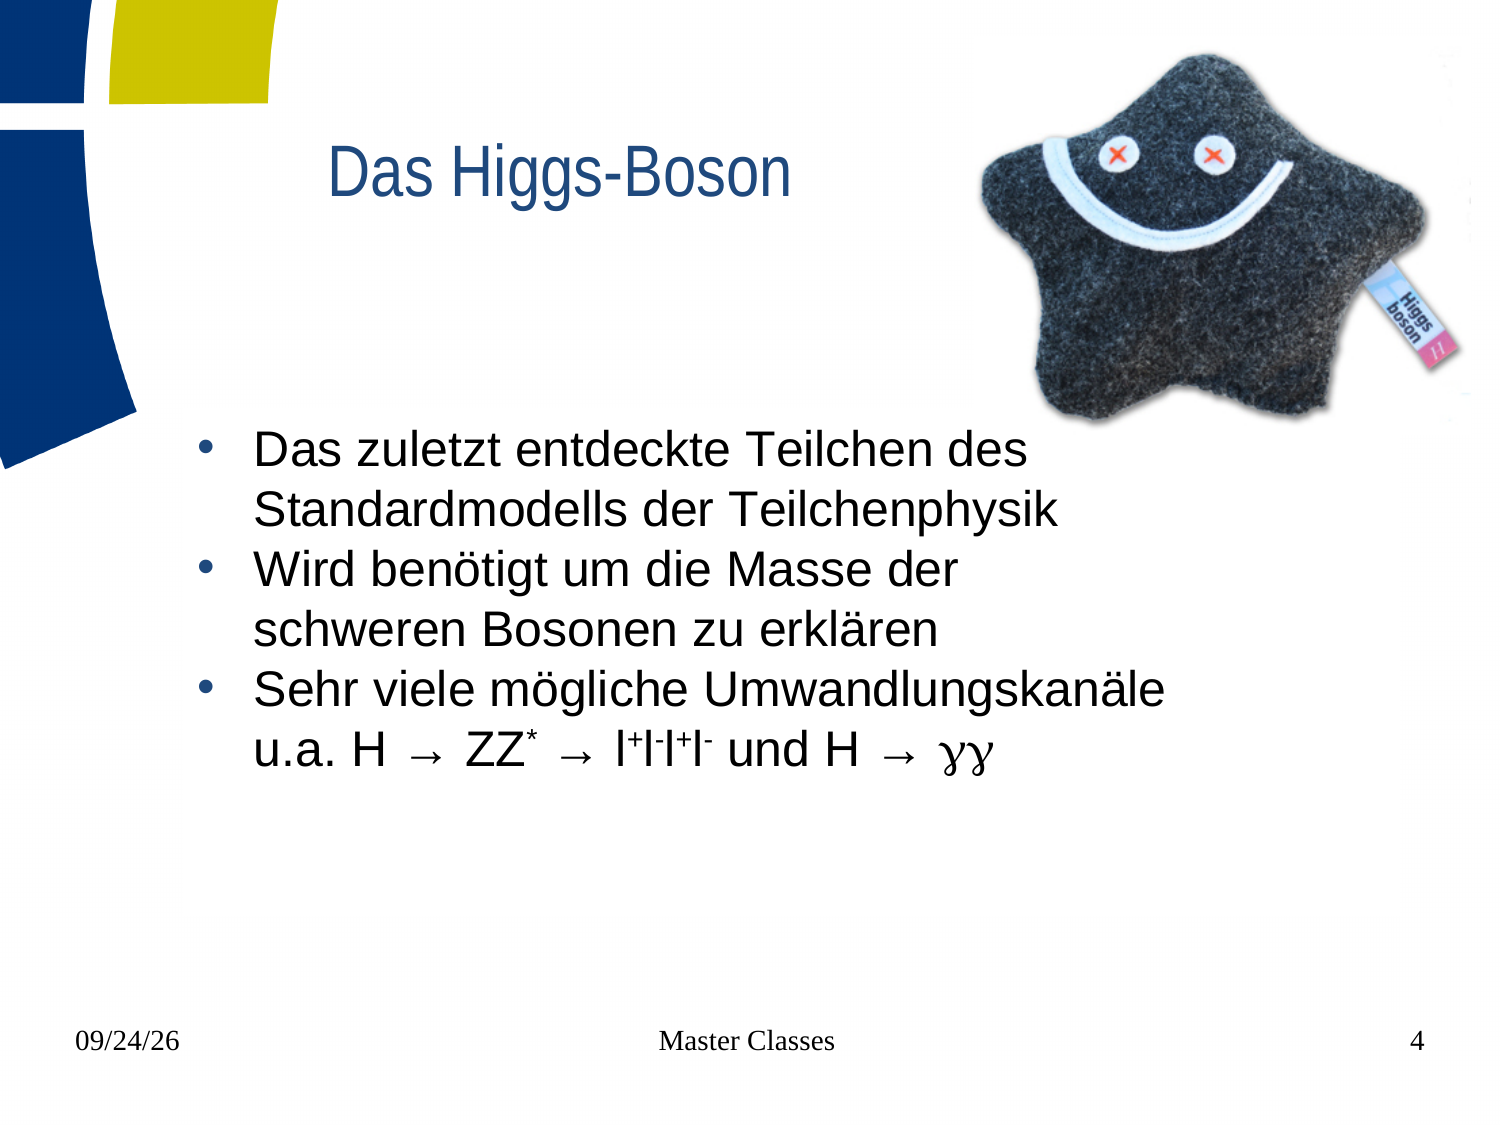

# Das Higgs-Boson
Das zuletzt entdeckte Teilchen des Standardmodells der Teilchenphysik
Wird benötigt um die Masse der
schweren Bosonen zu erklären
Sehr viele mögliche Umwandlungskanäle
u.a. H → ZZ* → l+l-l+l- und H → γγ
International Masterclasses 2013
4